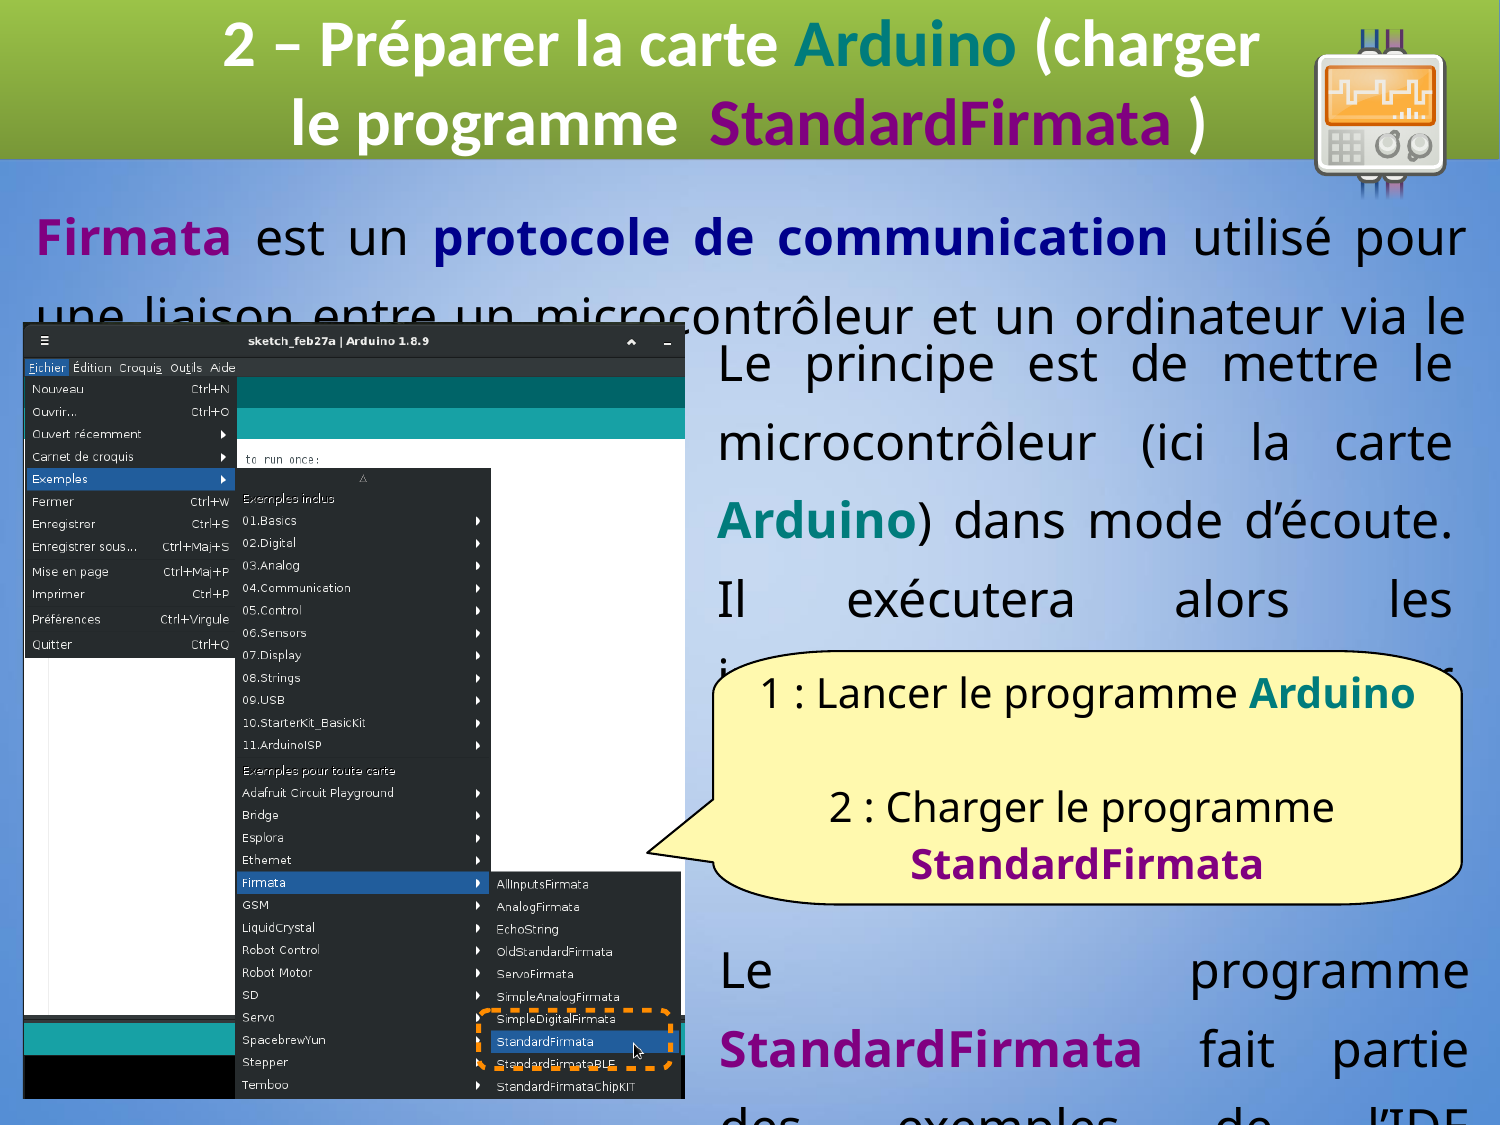

2 – Préparer la carte Arduino (charger
le programme StandardFirmata )
Firmata est un protocole de communication utilisé pour une liaison entre un microcontrôleur et un ordinateur via le port série.
Le principe est de mettre le microcontrôleur (ici la carte Arduino) dans mode d’écoute. Il exécutera alors les instructions envoyées par l’ordinateur.
1 : Lancer le programme Arduino
2 : Charger le programme
StandardFirmata
Le programme StandardFirmata fait partie des exemples de l’IDE d’Arduino.